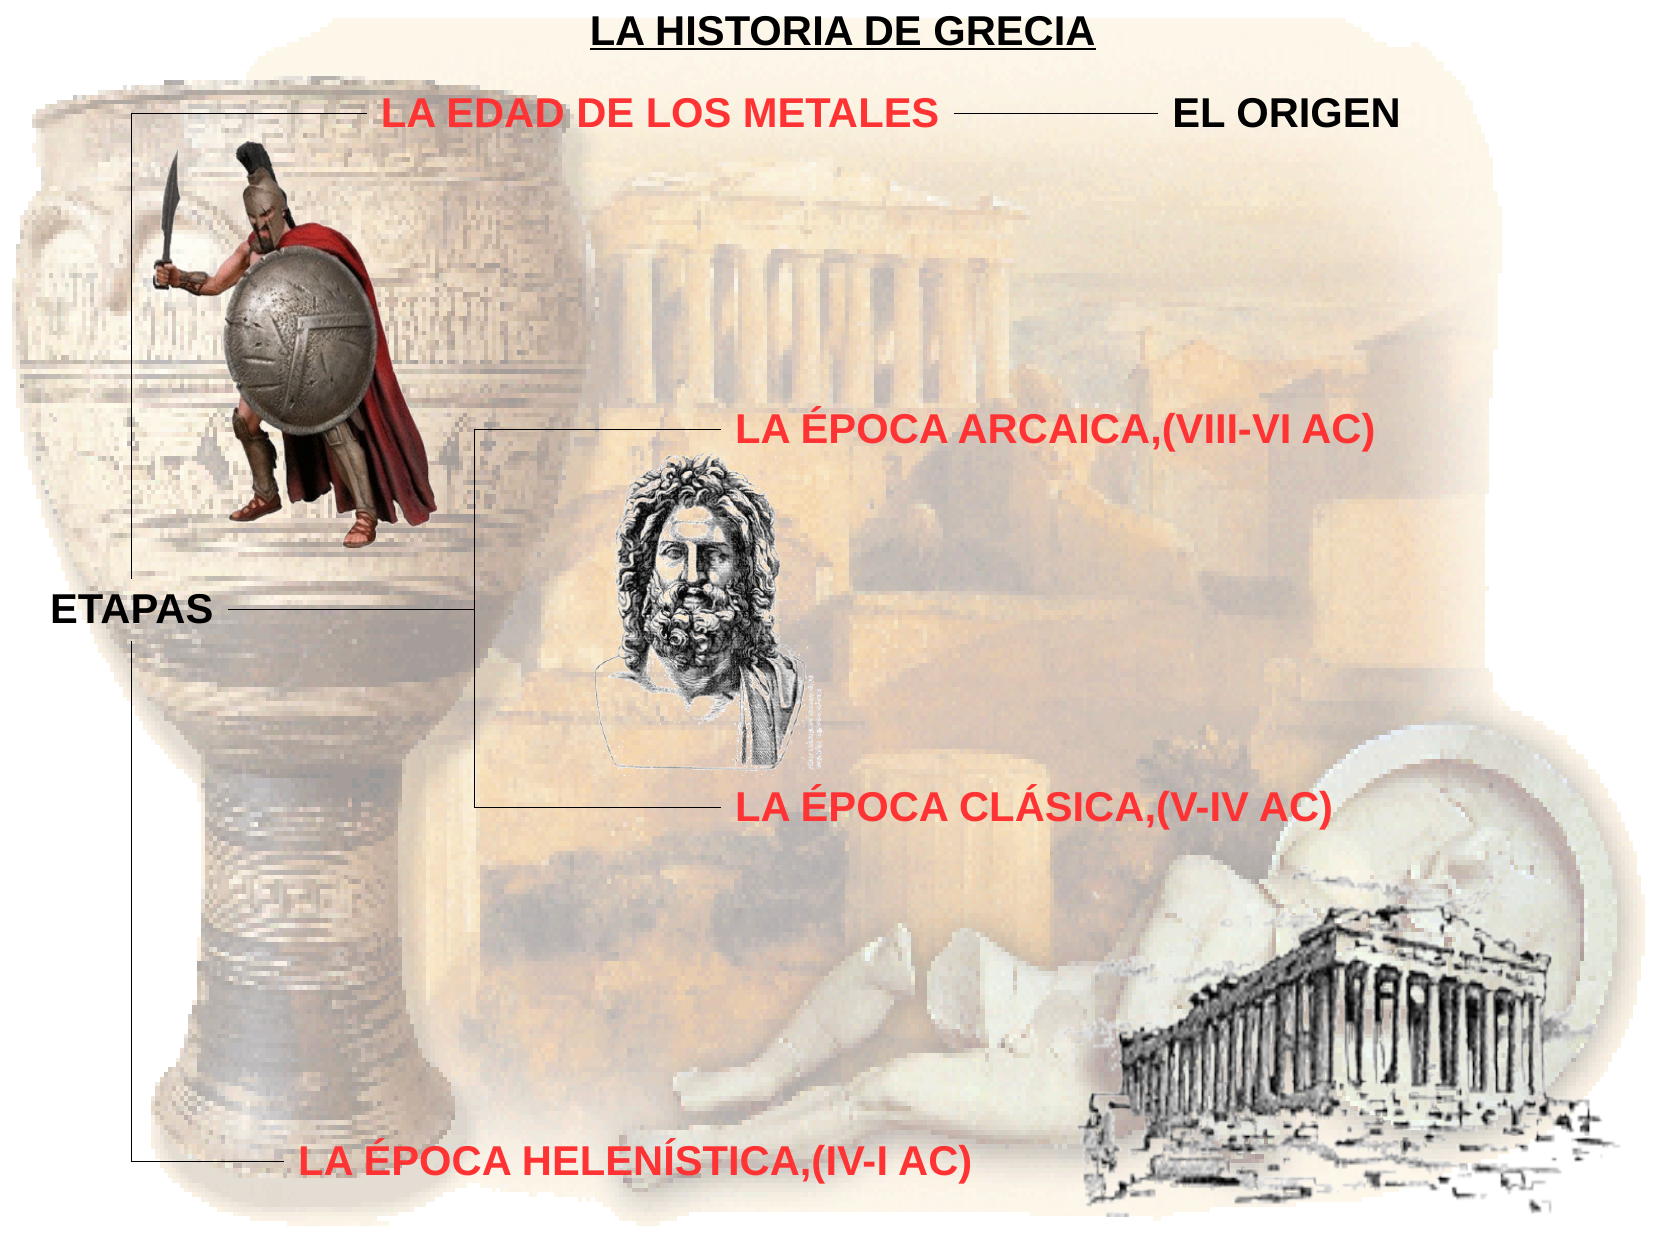

LA HISTORIA DE GRECIA
LA EDAD DE LOS METALES
EL ORIGEN
LA ÉPOCA ARCAICA,(VIII-VI AC)
ETAPAS
LA ÉPOCA CLÁSICA,(V-IV AC)
LA ÉPOCA HELENÍSTICA,(IV-I AC)